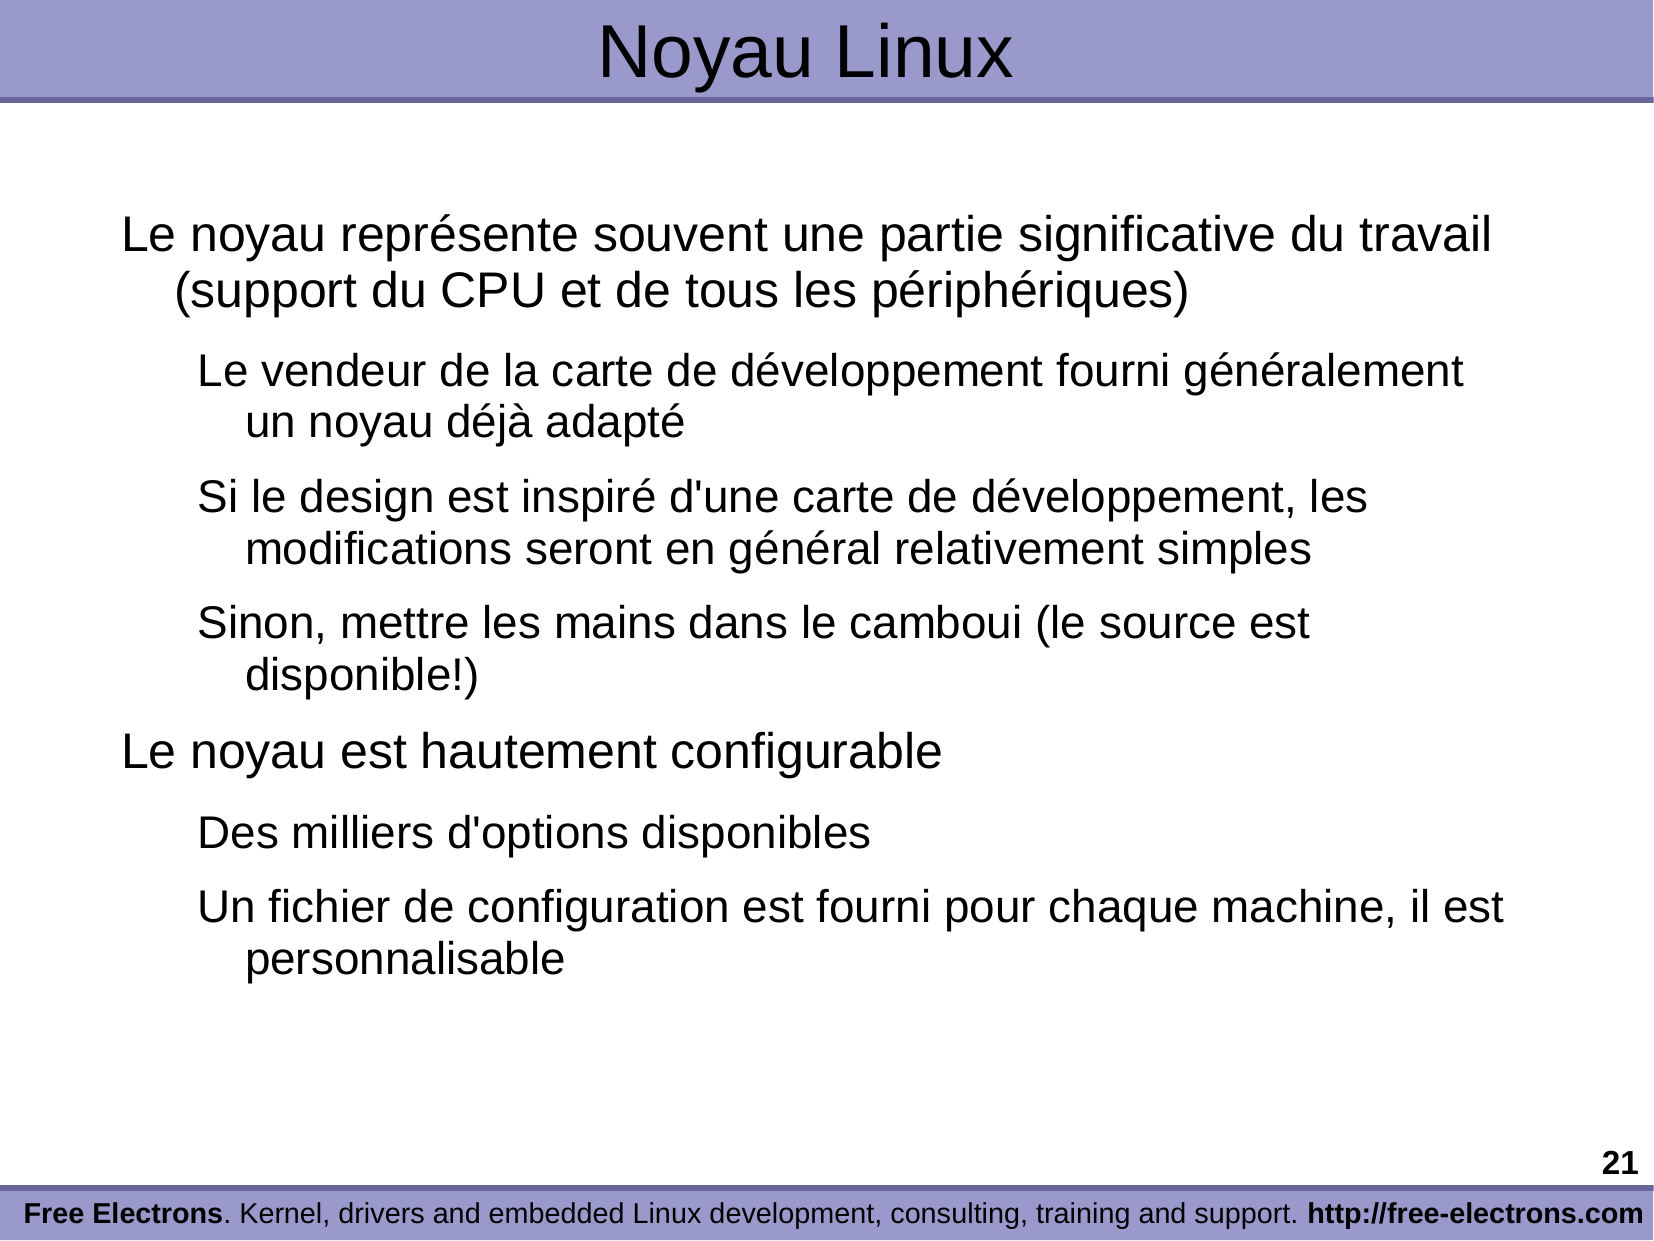

# Noyau Linux
Le noyau représente souvent une partie significative du travail (support du CPU et de tous les périphériques)
Le vendeur de la carte de développement fourni généralement un noyau déjà adapté
Si le design est inspiré d'une carte de développement, les modifications seront en général relativement simples
Sinon, mettre les mains dans le camboui (le source est disponible!)
Le noyau est hautement configurable
Des milliers d'options disponibles
Un fichier de configuration est fourni pour chaque machine, il est personnalisable